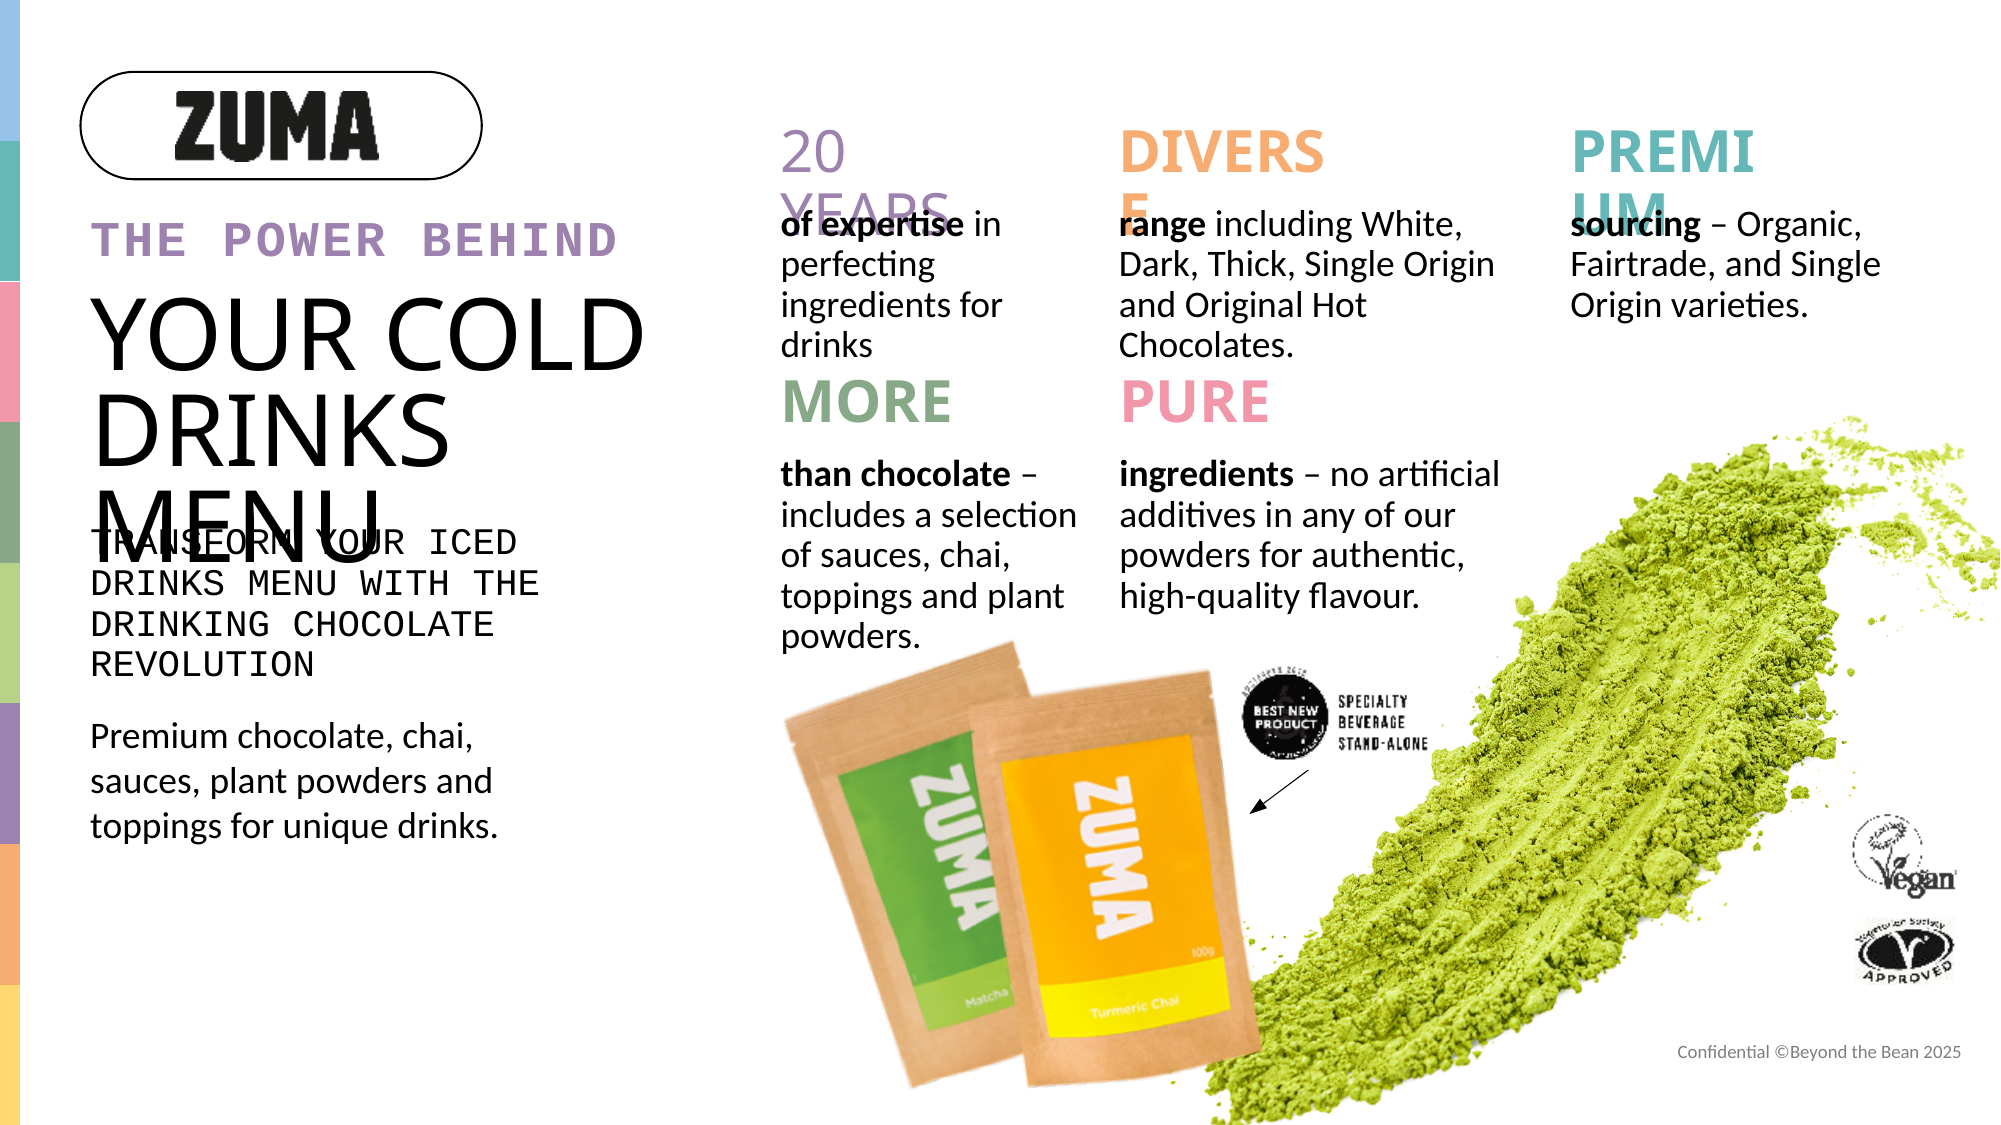

20 years
Diverse
Premium
Your Cold Drinks Menu
of expertise in perfecting ingredients for drinks
range including White, Dark, Thick, Single Origin and Original Hot Chocolates.
sourcing – Organic, Fairtrade, and Single Origin varieties.
THE POWER BEHIND
More
Pure
than chocolate – includes a selection of sauces, chai, toppings and plant powders.
ingredients – no artificial additives in any of our powders for authentic,
high-quality flavour.
transform your iced drinks menu with the drinking chocolate revolution
Premium chocolate, chai, sauces, plant powders and toppings for unique drinks.
Confidential ©Beyond the Bean 2025